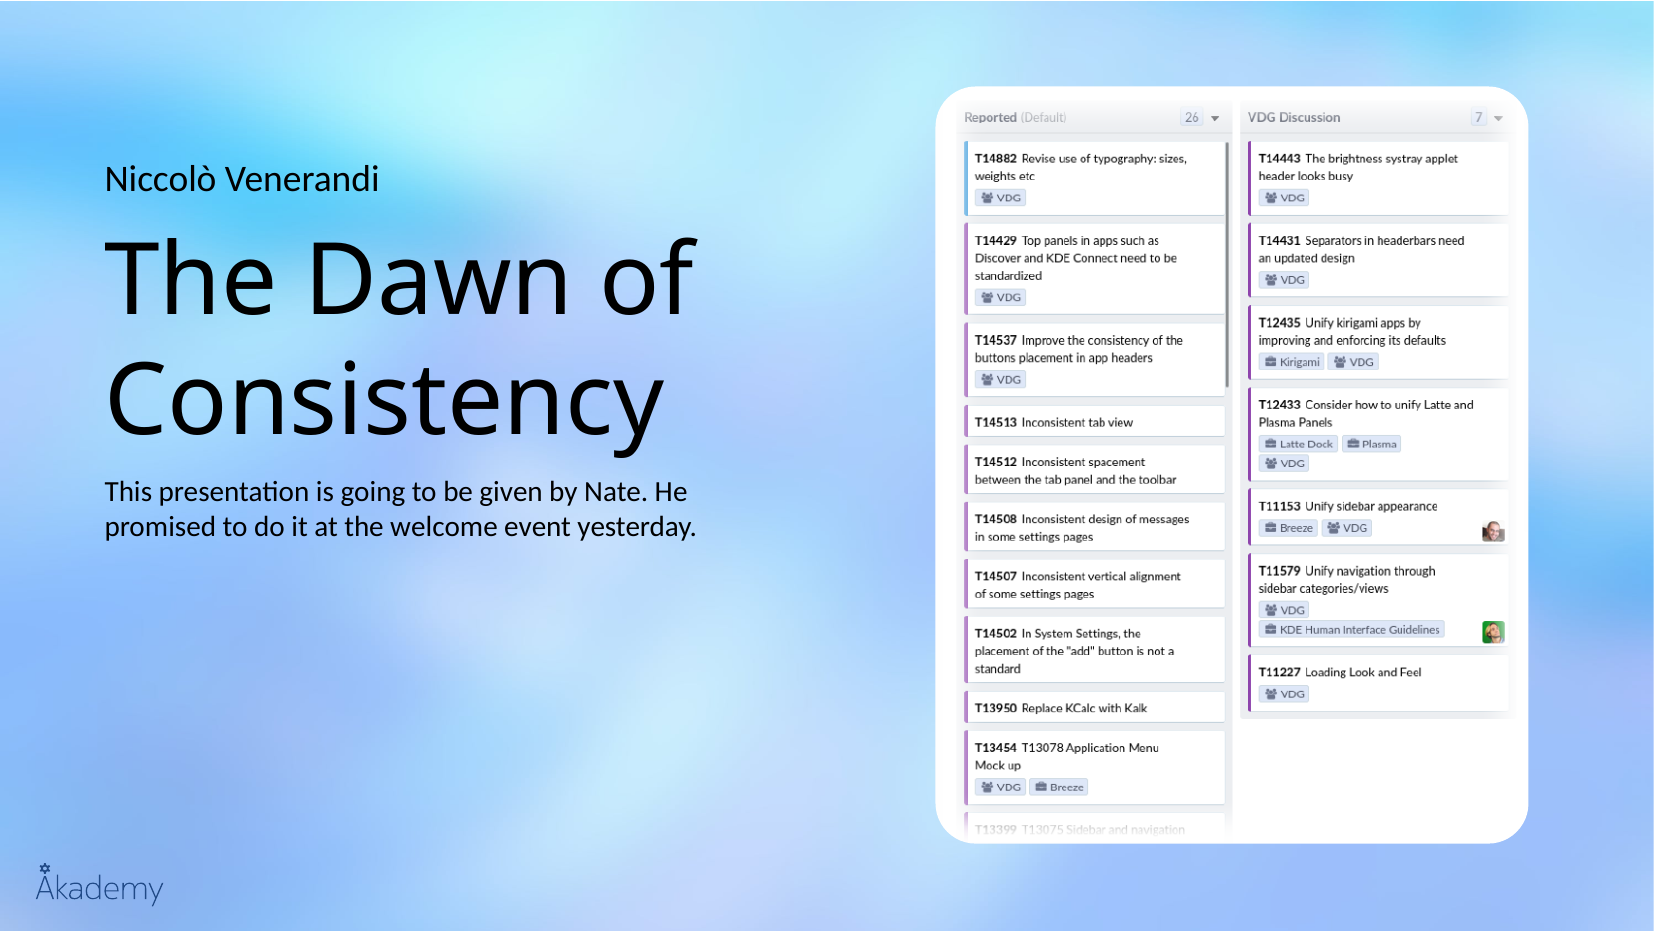

Niccolò Venerandi
The Dawn of
Consistency
Awesome Graphic
This presentation is going to be given by Nate. He promised to do it at the welcome event yesterday.